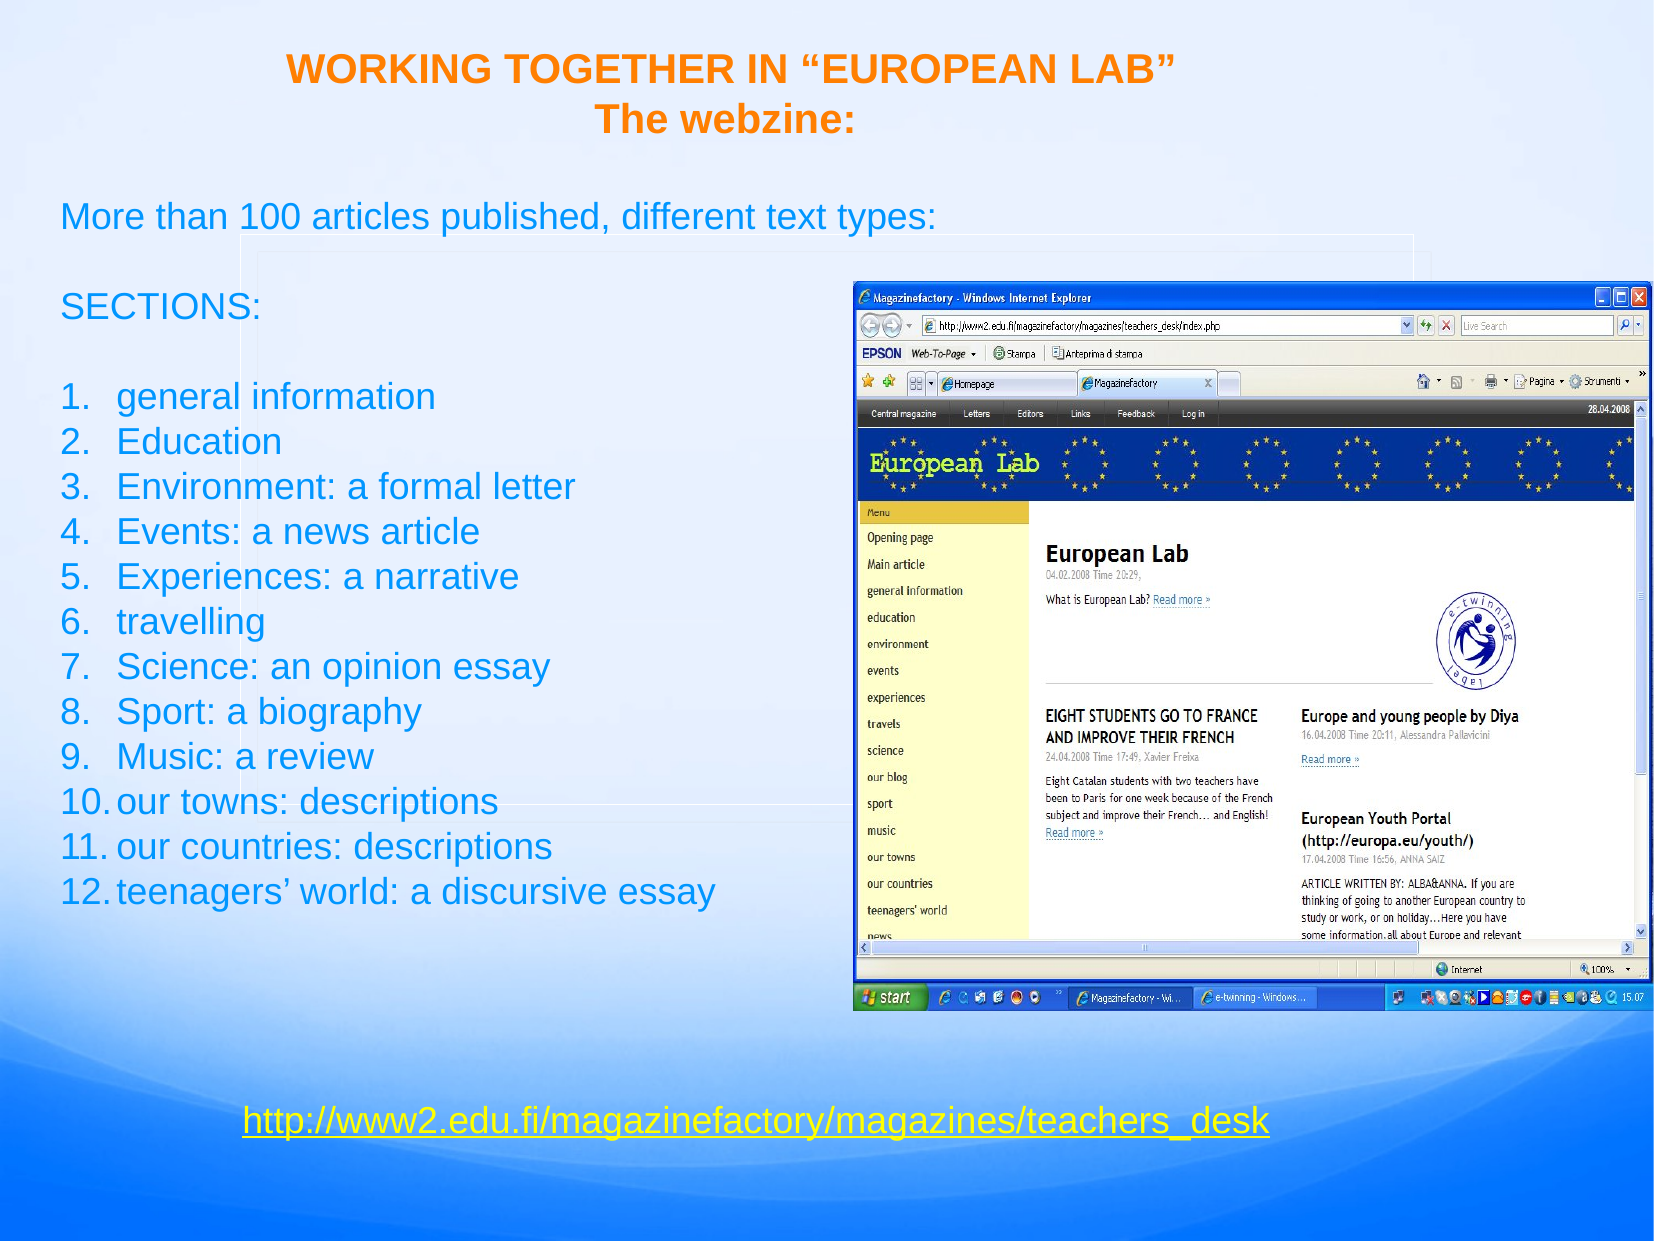

WORKING TOGETHER IN “EUROPEAN LAB”
The webzine:
More than 100 articles published, different text types:
SECTIONS:
general information
Education
Environment: a formal letter
Events: a news article
Experiences: a narrative
travelling
Science: an opinion essay
Sport: a biography
Music: a review
our towns: descriptions
our countries: descriptions
teenagers’ world: a discursive essay
http://www2.edu.fi/magazinefactory/magazines/teachers_desk